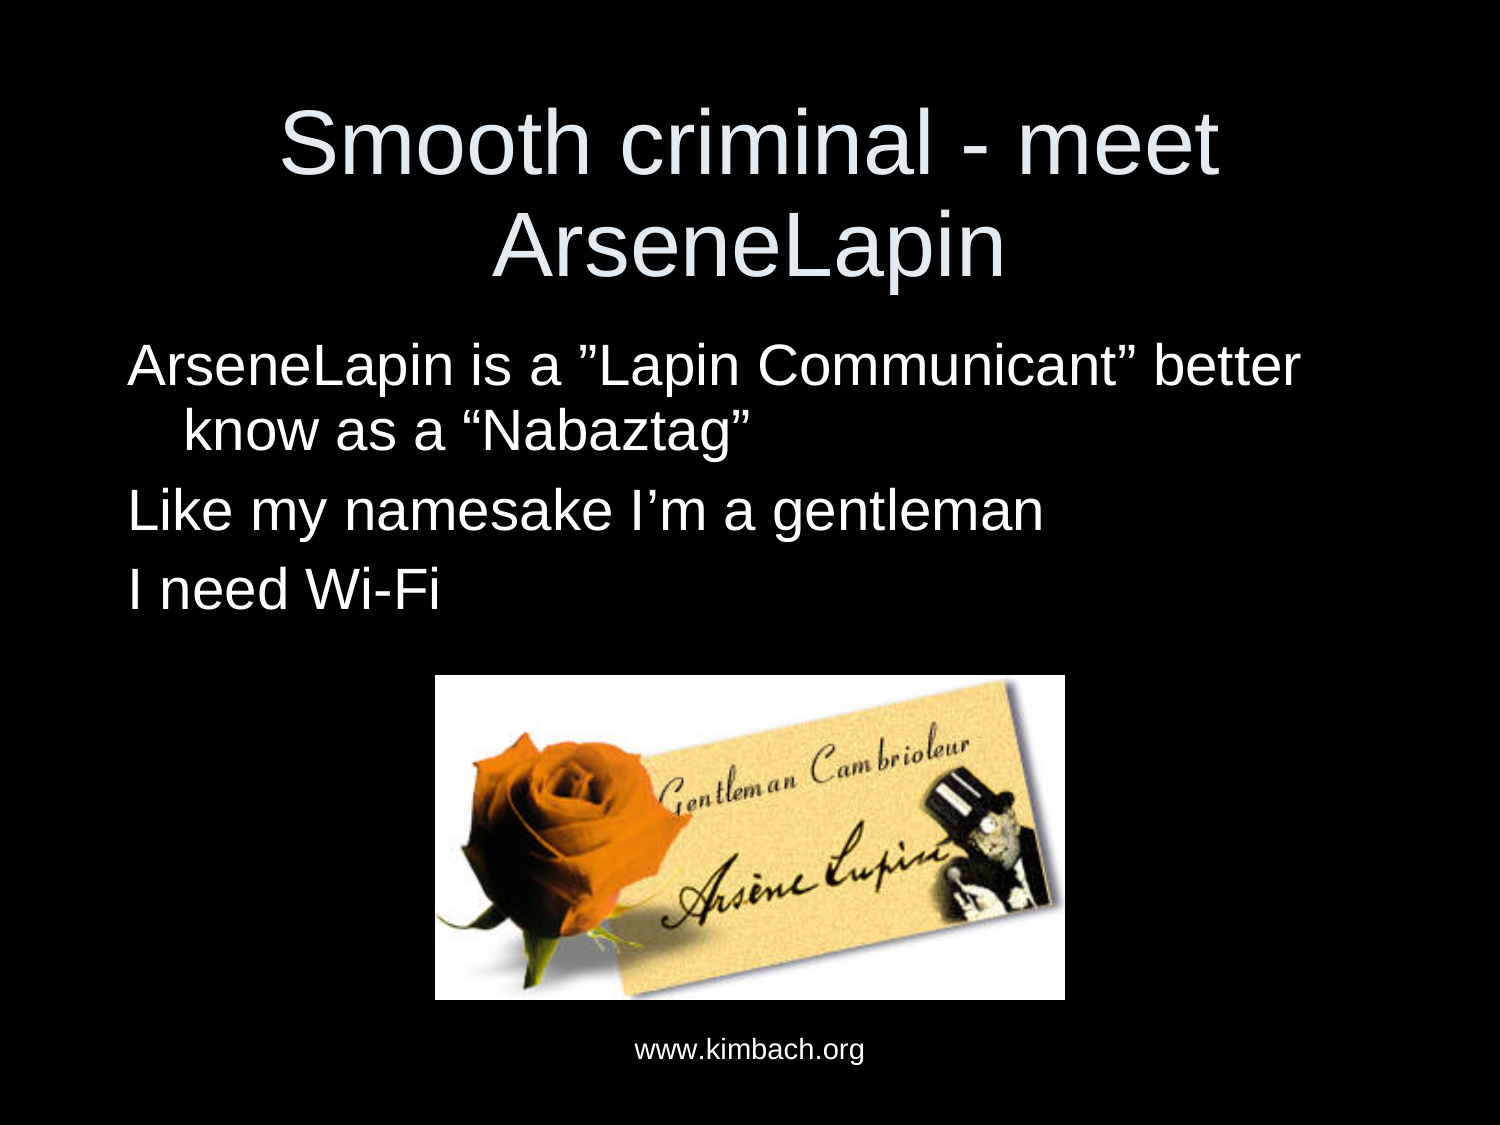

# Smooth criminal - meet ArseneLapin
ArseneLapin is a ”Lapin Communicant” better know as a “Nabaztag”
Like my namesake I’m a gentleman
I need Wi-Fi
www.kimbach.org